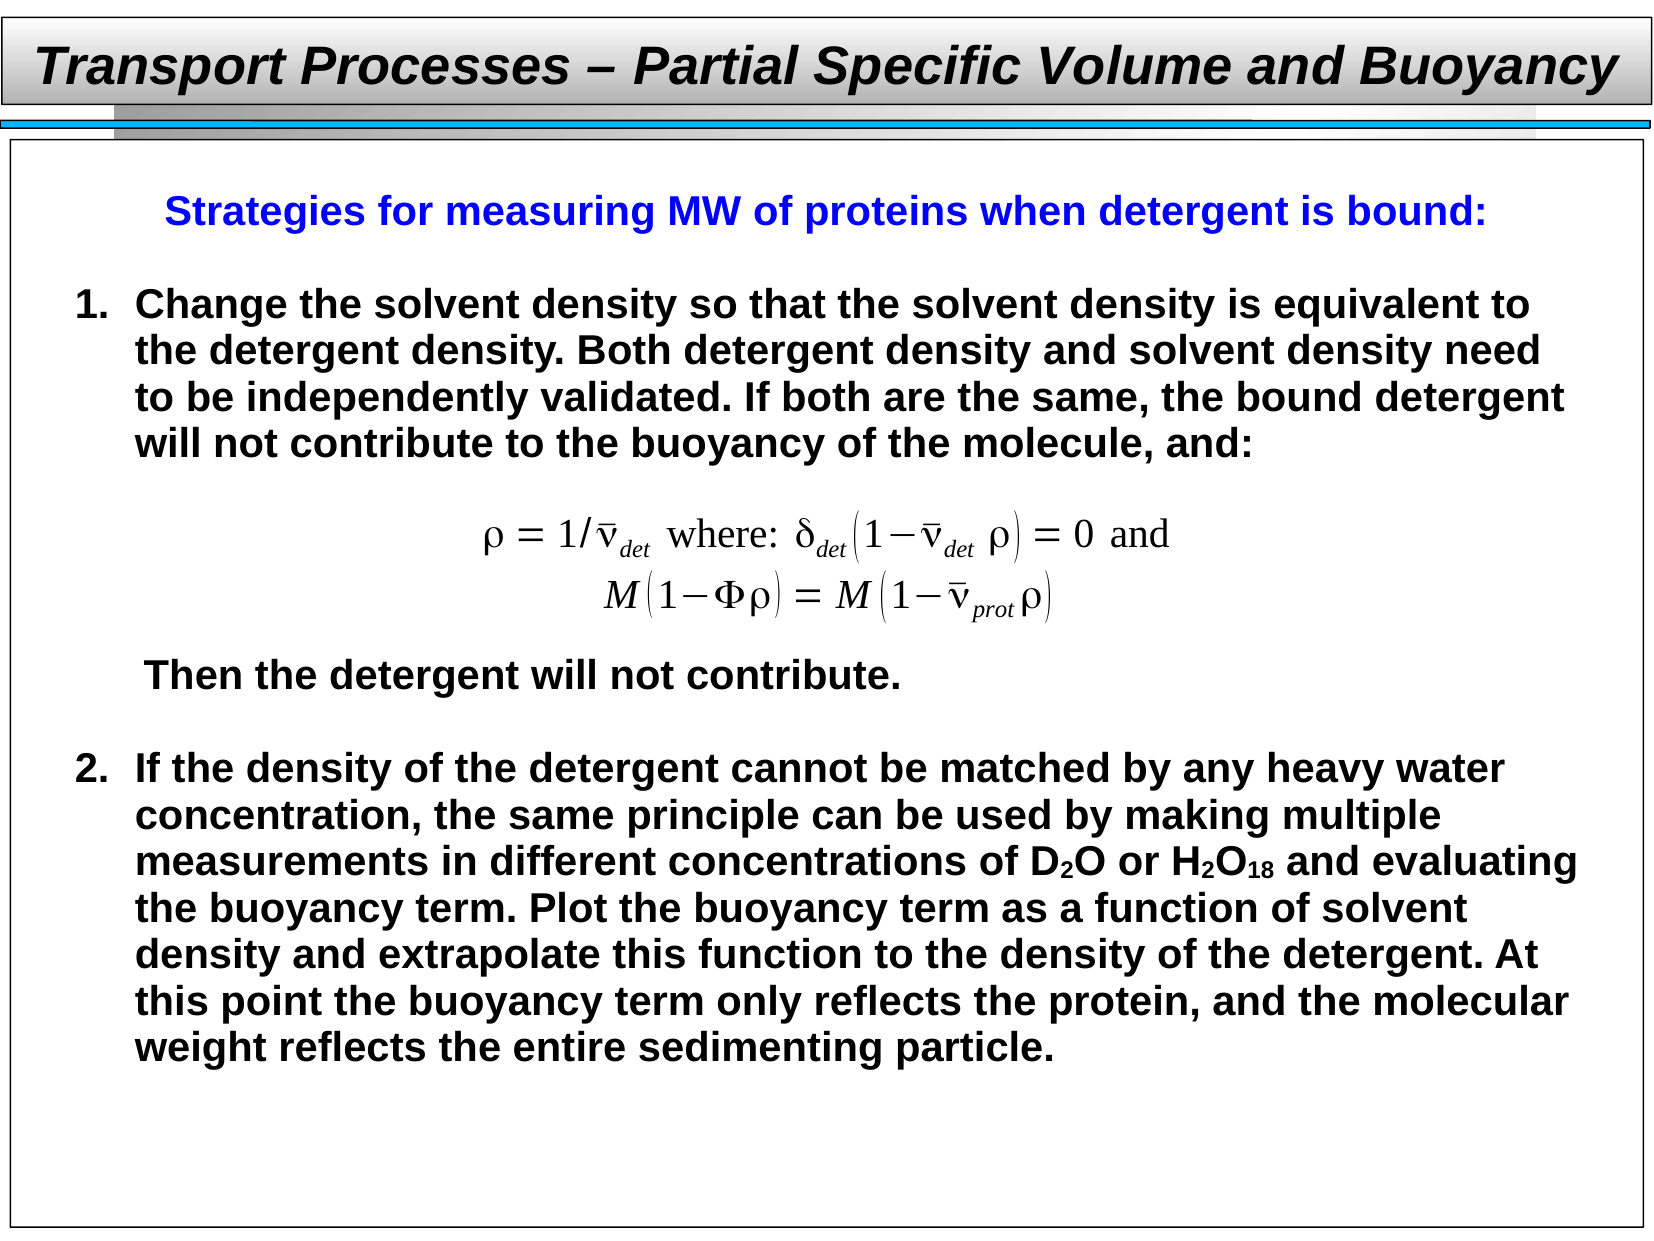

Transport Processes – Partial Specific Volume and Buoyancy
Strategies for measuring MW of proteins when detergent is bound:
Change the solvent density so that the solvent density is equivalent to the detergent density. Both detergent density and solvent density need to be independently validated. If both are the same, the bound detergent will not contribute to the buoyancy of the molecule, and:
 Then the detergent will not contribute.
If the density of the detergent cannot be matched by any heavy water concentration, the same principle can be used by making multiple measurements in different concentrations of D2O or H2O18 and evaluating the buoyancy term. Plot the buoyancy term as a function of solvent density and extrapolate this function to the density of the detergent. At this point the buoyancy term only reflects the protein, and the molecular weight reflects the entire sedimenting particle.